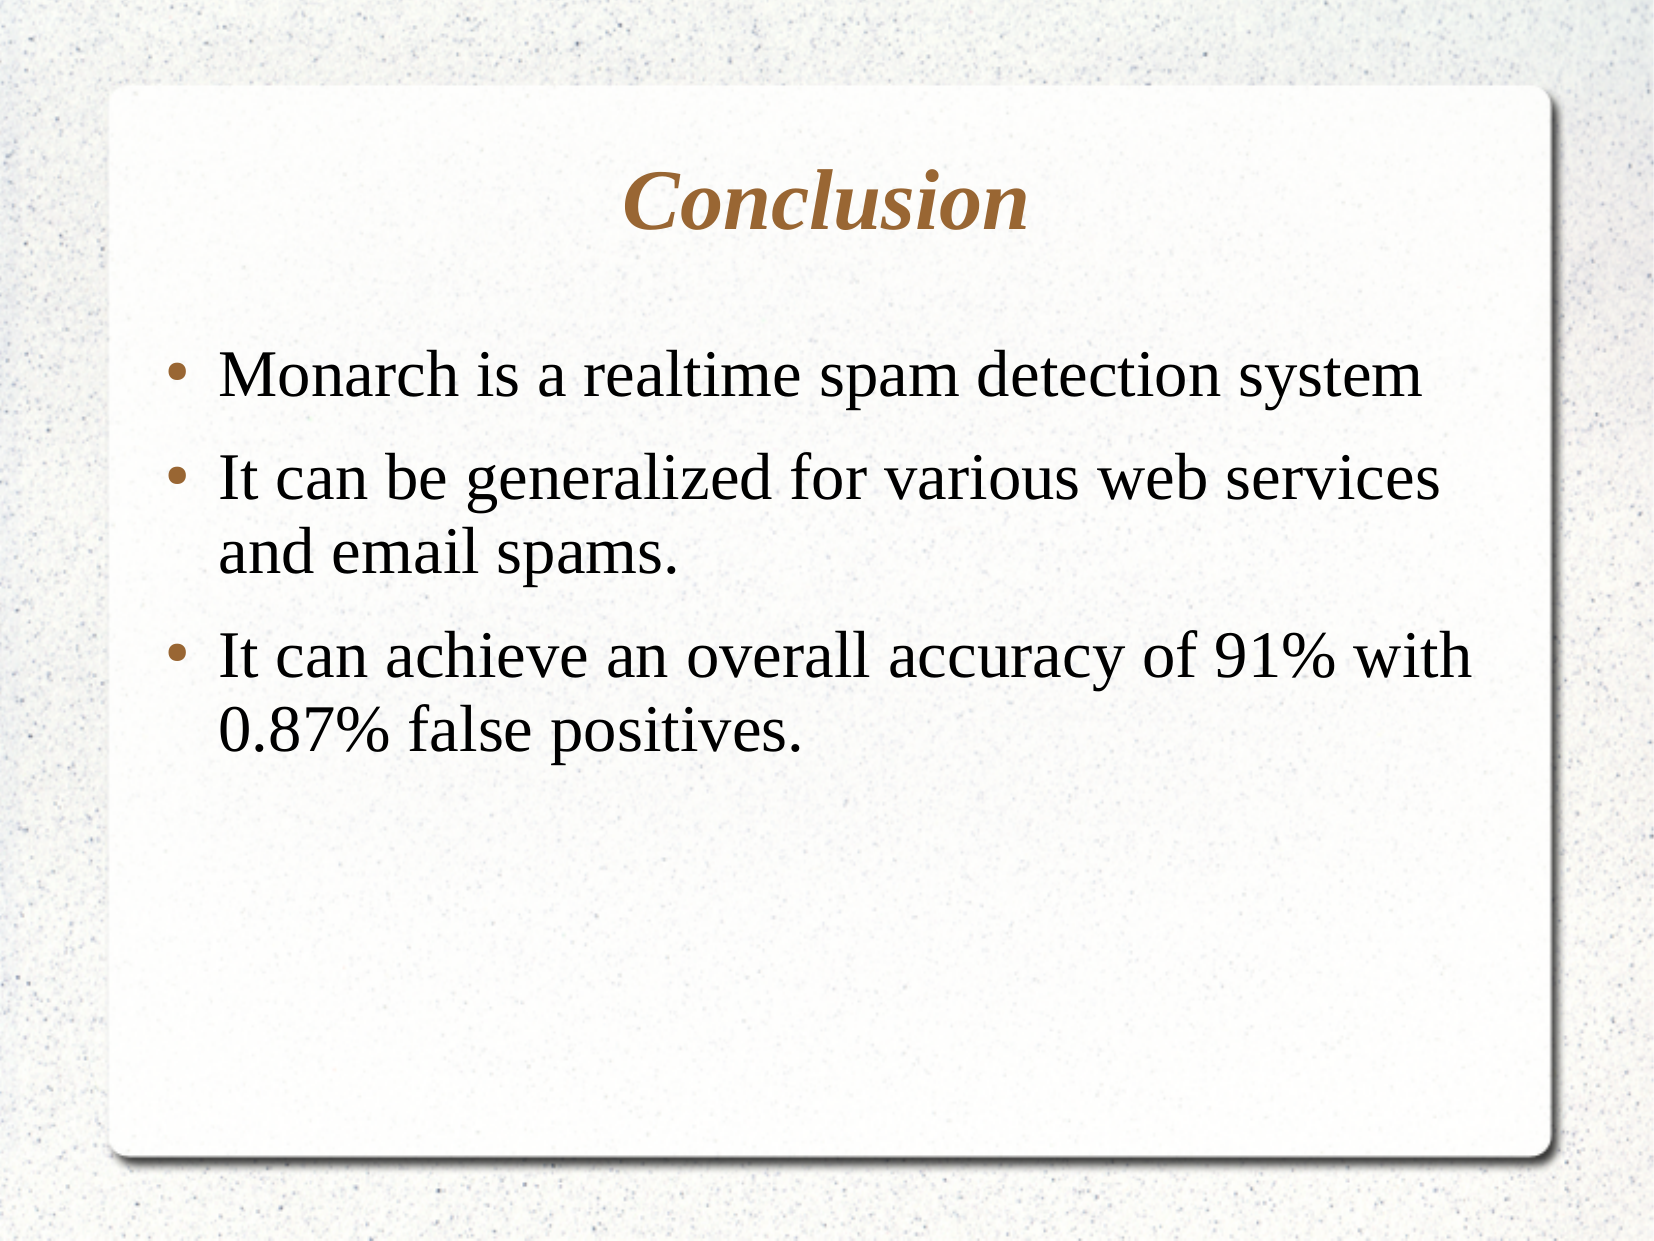

# Conclusion
Monarch is a realtime spam detection system
It can be generalized for various web services and email spams.
It can achieve an overall accuracy of 91% with 0.87% false positives.